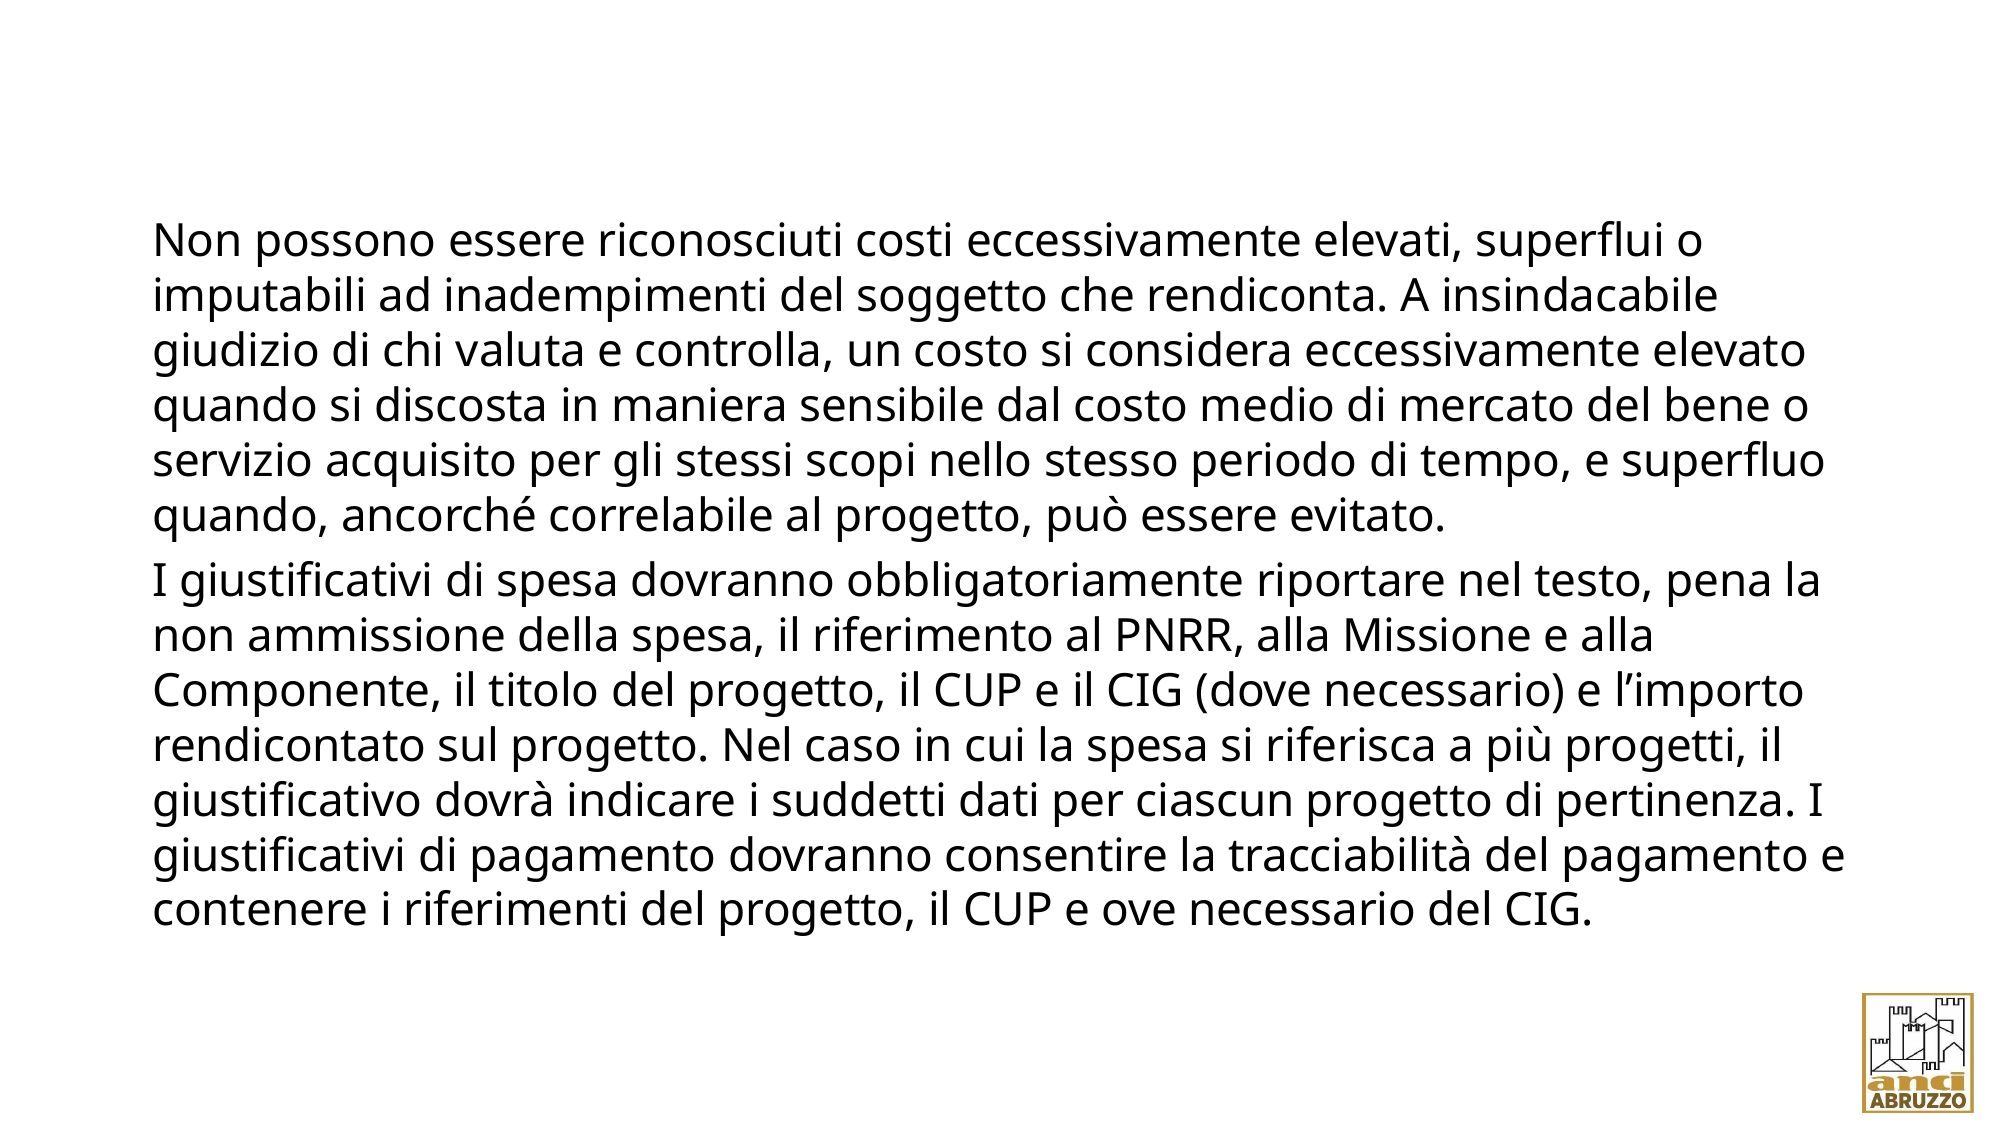

# Non possono essere riconosciuti costi eccessivamente elevati, superflui o imputabili ad inadempimenti del soggetto che rendiconta. A insindacabile giudizio di chi valuta e controlla, un costo si considera eccessivamente elevato quando si discosta in maniera sensibile dal costo medio di mercato del bene o servizio acquisito per gli stessi scopi nello stesso periodo di tempo, e superfluo quando, ancorché correlabile al progetto, può essere evitato.
I giustificativi di spesa dovranno obbligatoriamente riportare nel testo, pena la non ammissione della spesa, il riferimento al PNRR, alla Missione e alla Componente, il titolo del progetto, il CUP e il CIG (dove necessario) e l’importo rendicontato sul progetto. Nel caso in cui la spesa si riferisca a più progetti, il giustificativo dovrà indicare i suddetti dati per ciascun progetto di pertinenza. I giustificativi di pagamento dovranno consentire la tracciabilità del pagamento e contenere i riferimenti del progetto, il CUP e ove necessario del CIG.